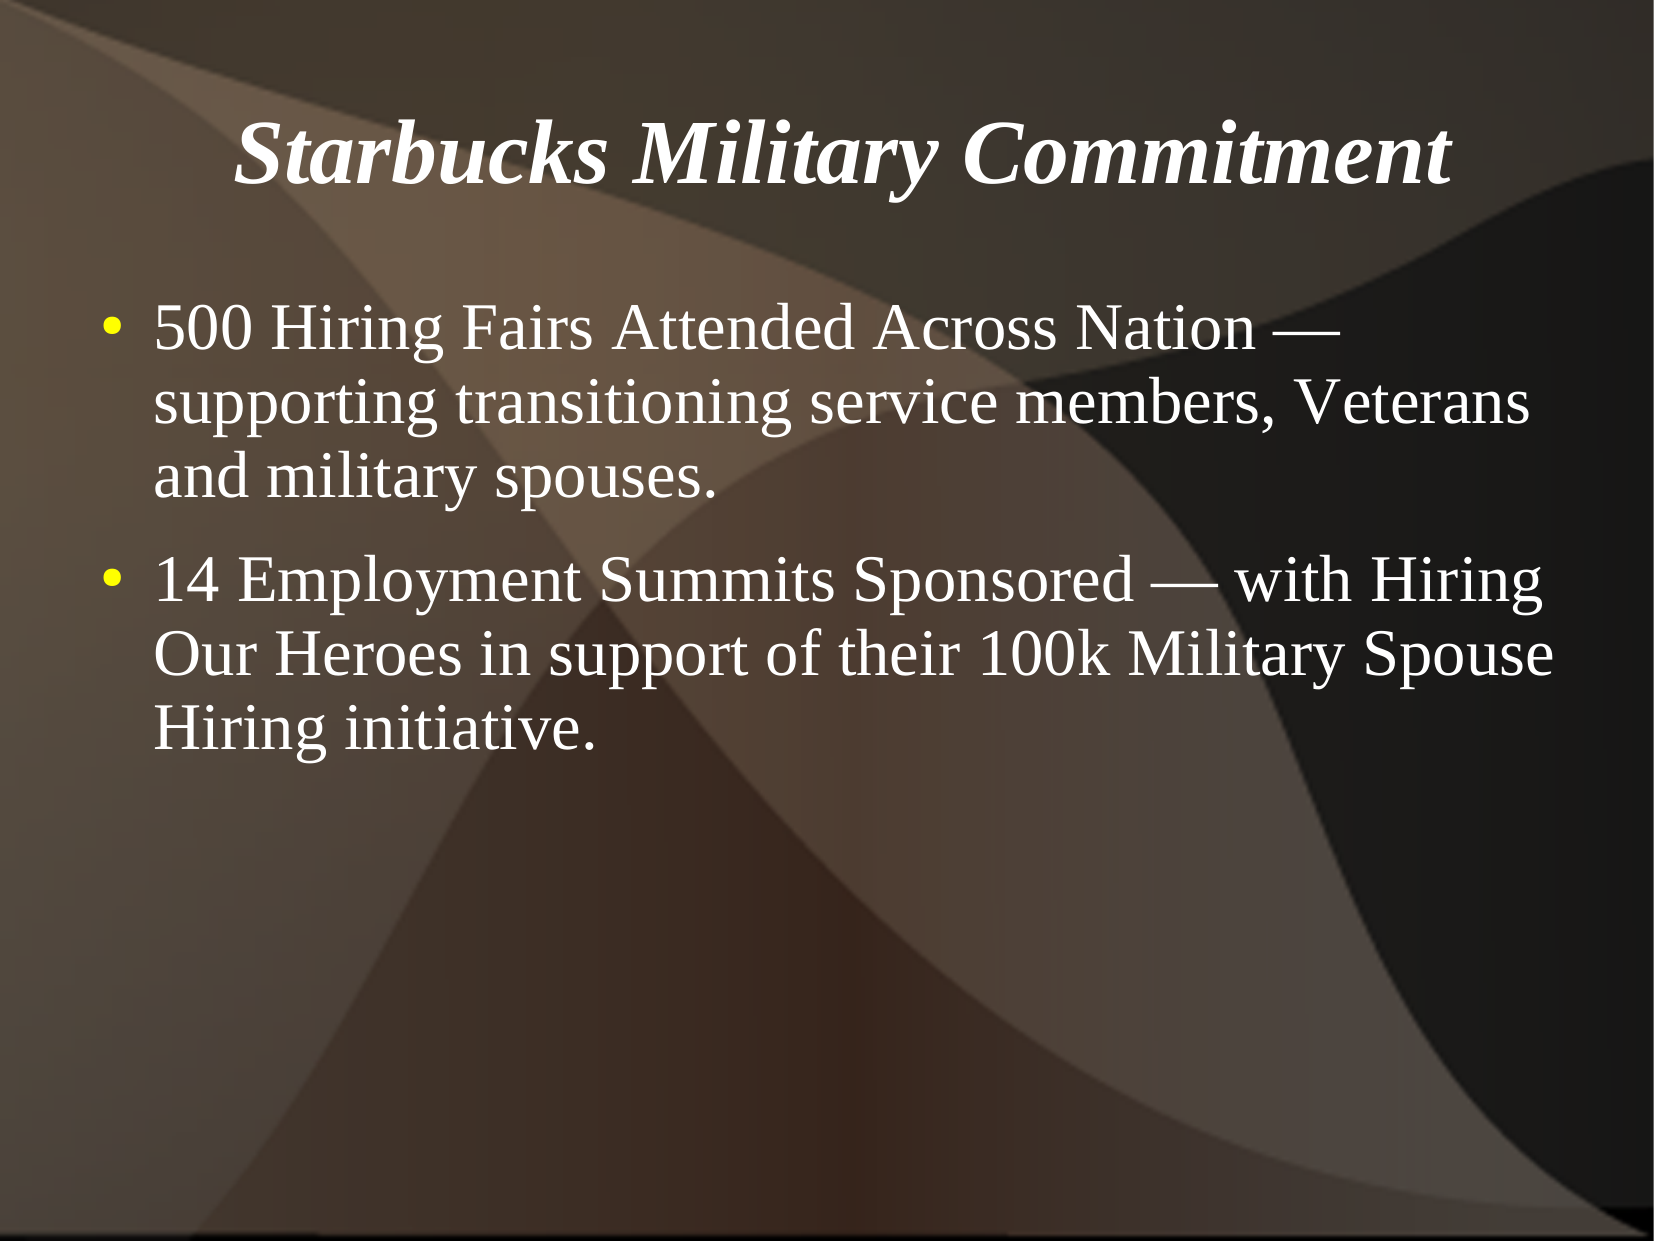

# Starbucks Military Commitment
500 Hiring Fairs Attended Across Nation — supporting transitioning service members, Veterans and military spouses.
14 Employment Summits Sponsored — with Hiring Our Heroes in support of their 100k Military Spouse Hiring initiative.